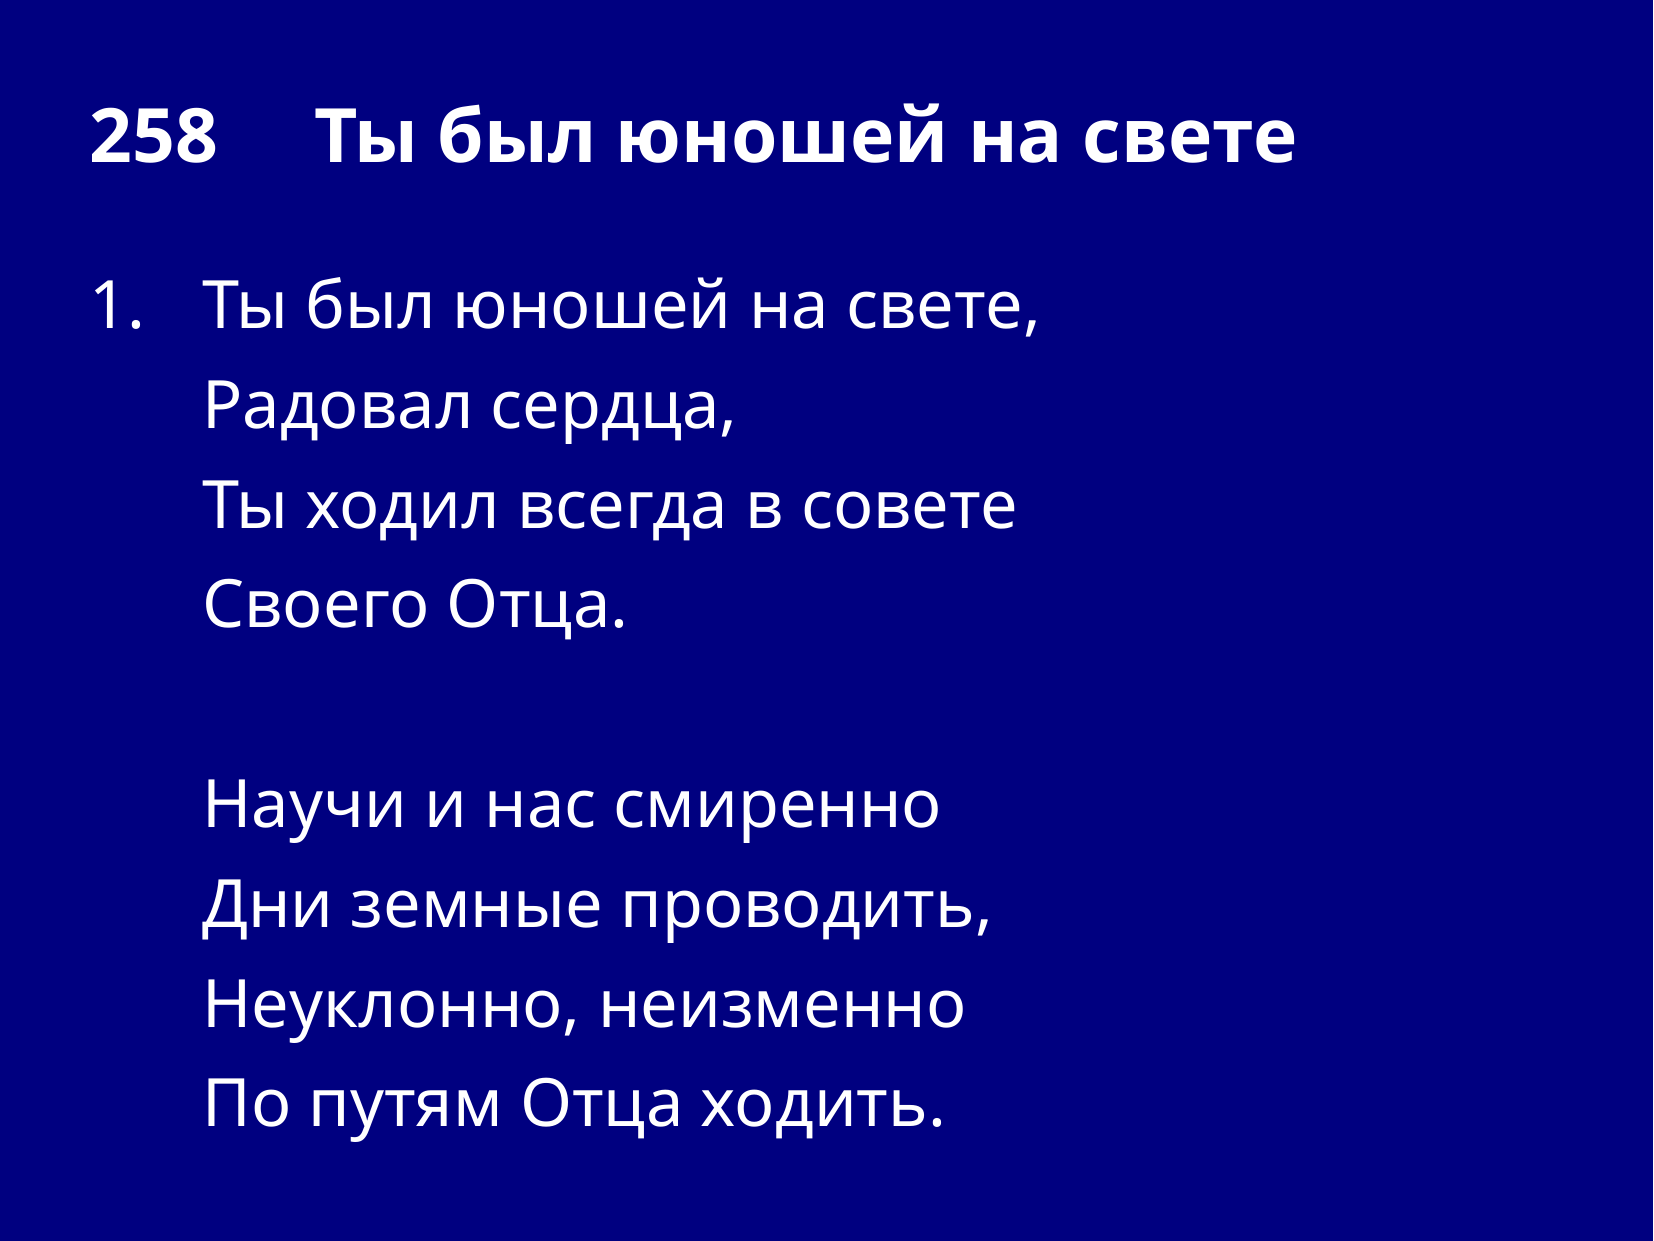

258	Ты был юношей на свете
1.	Ты был юношей на свете,
	Радовал сердца,
	Ты ходил всегда в совете
	Своего Отца.
	Научи и нас смиренно
	Дни земные проводить,
	Неуклонно, неизменно
	По путям Отца ходить.